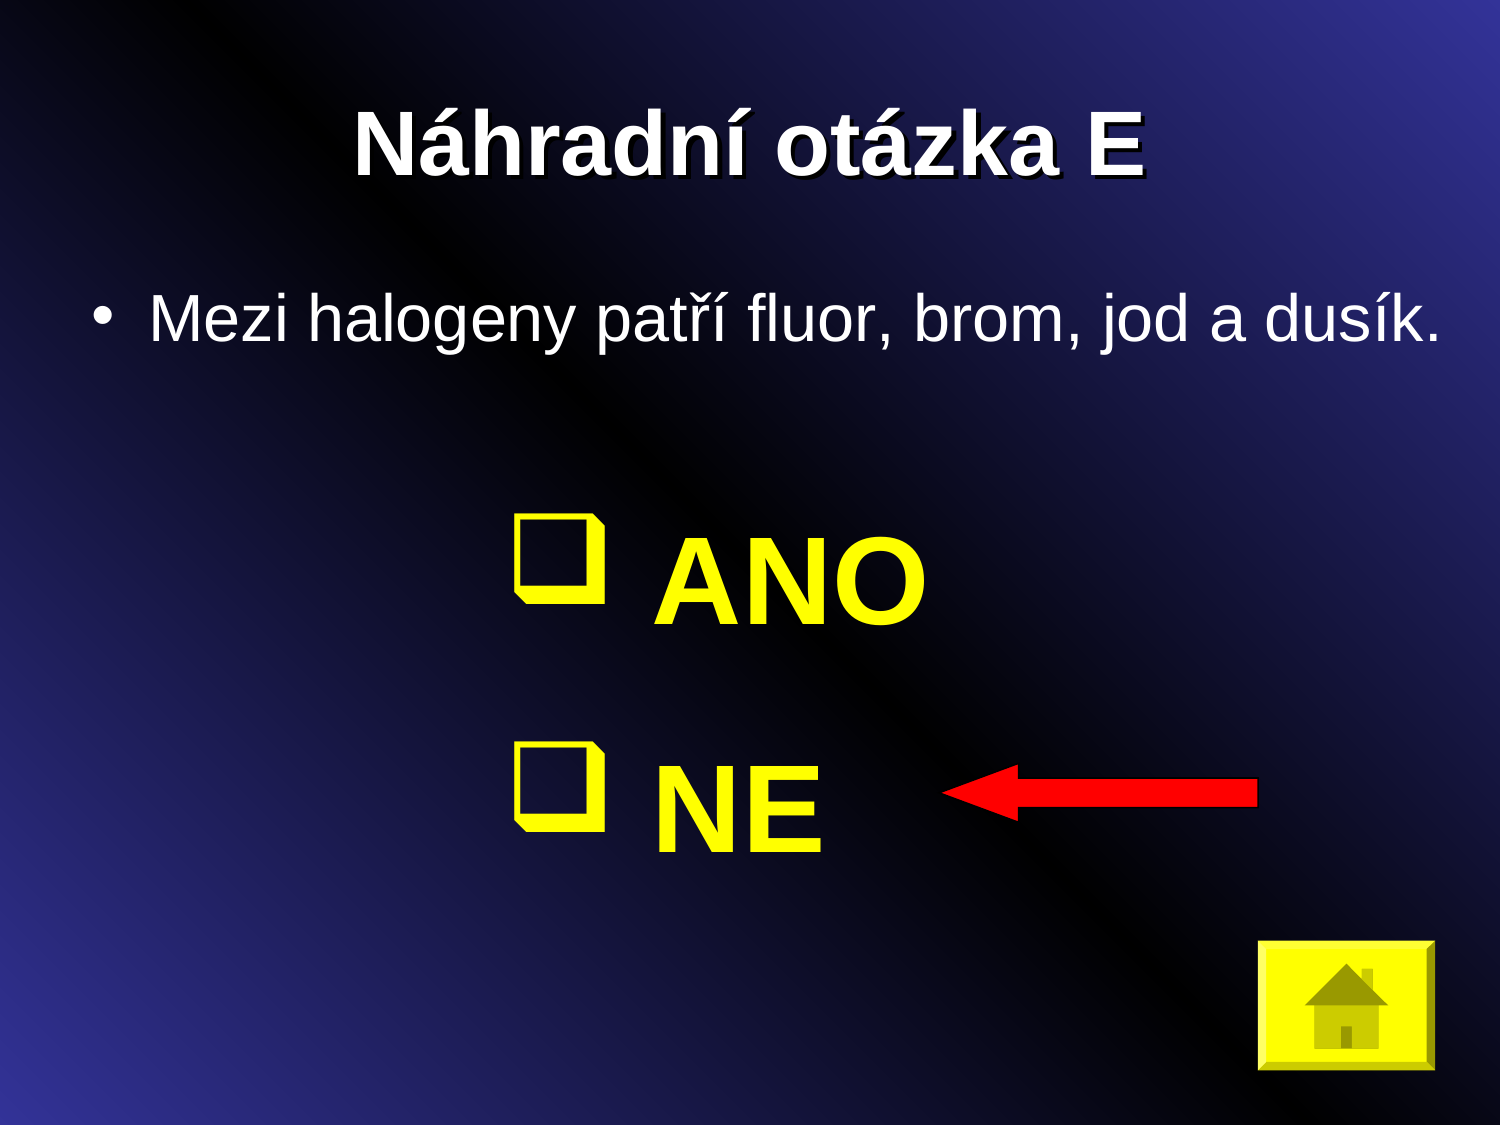

# Náhradní otázka E
Mezi halogeny patří fluor, brom, jod a dusík.
 ANO
 NE